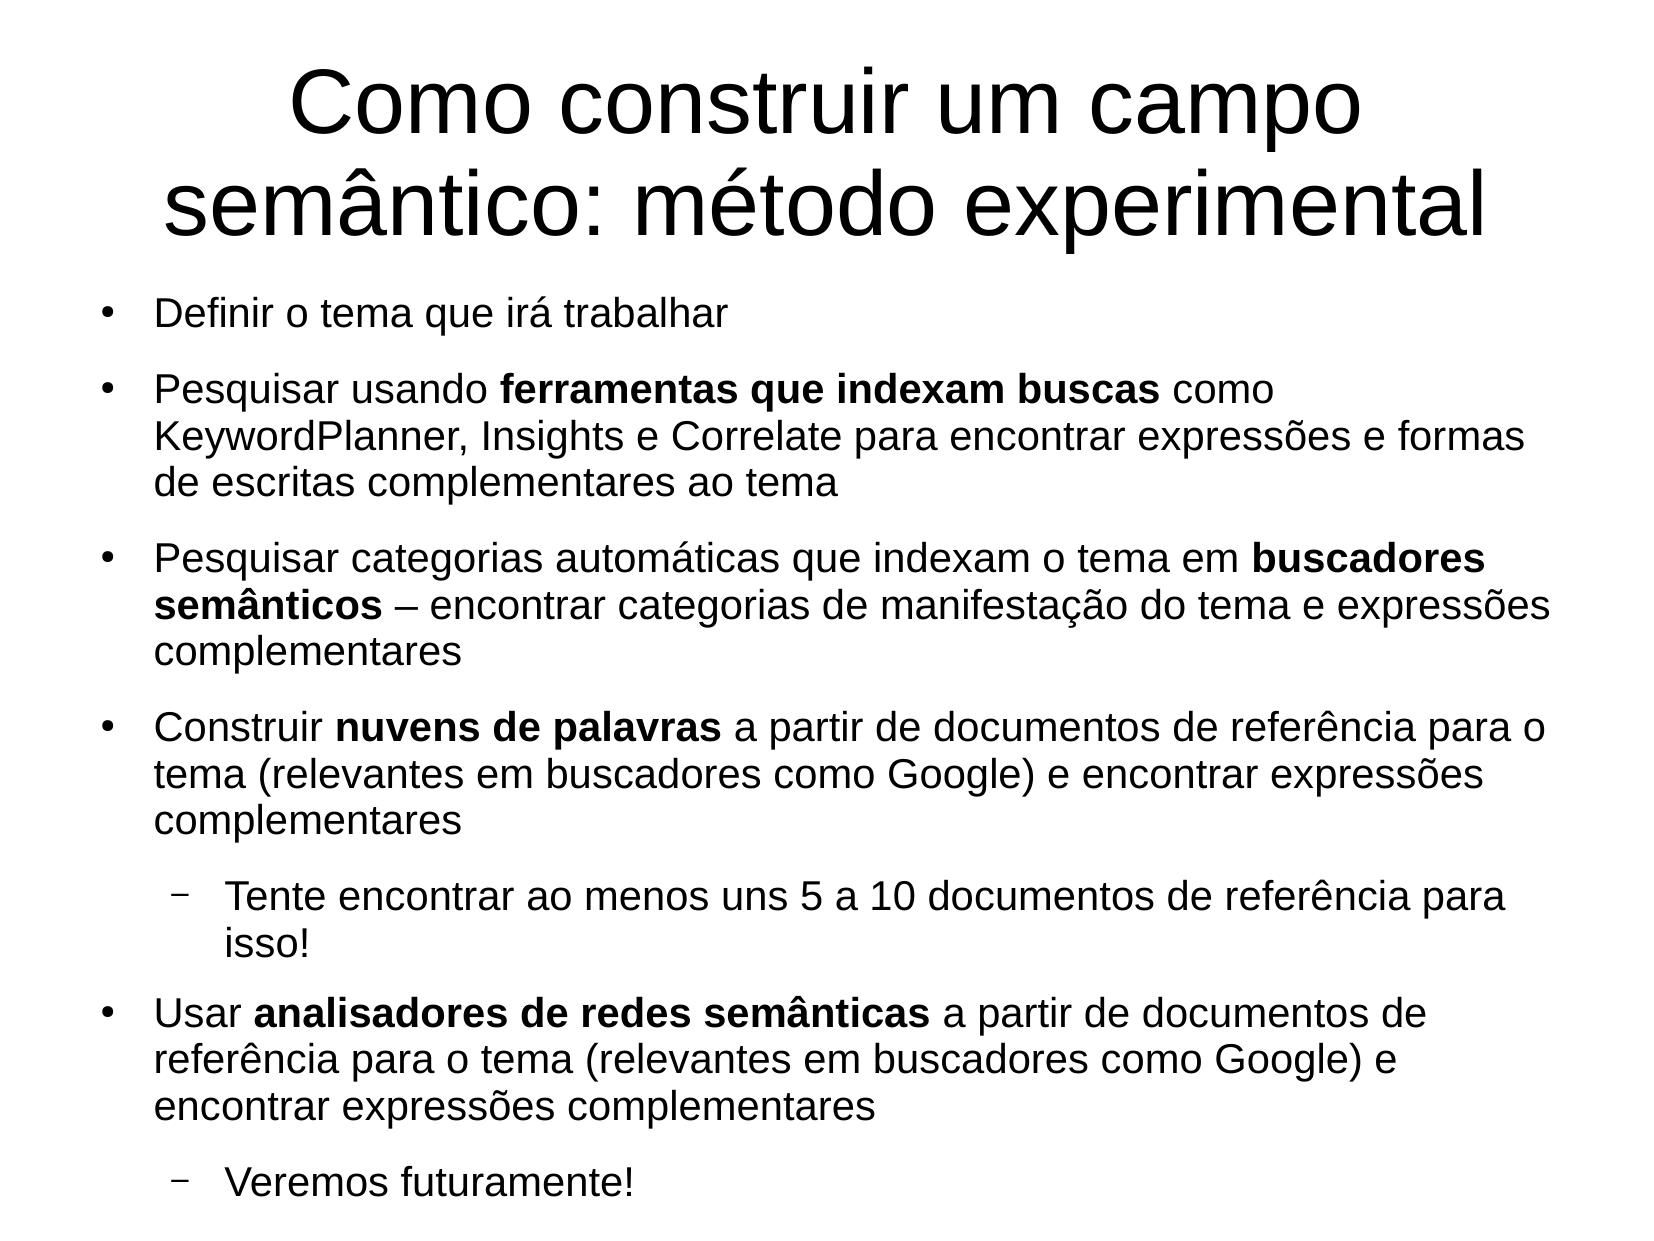

# Como construir um campo semântico: método experimental
Definir o tema que irá trabalhar
Pesquisar usando ferramentas que indexam buscas como KeywordPlanner, Insights e Correlate para encontrar expressões e formas de escritas complementares ao tema
Pesquisar categorias automáticas que indexam o tema em buscadores semânticos – encontrar categorias de manifestação do tema e expressões complementares
Construir nuvens de palavras a partir de documentos de referência para o tema (relevantes em buscadores como Google) e encontrar expressões complementares
Tente encontrar ao menos uns 5 a 10 documentos de referência para isso!
Usar analisadores de redes semânticas a partir de documentos de referência para o tema (relevantes em buscadores como Google) e encontrar expressões complementares
Veremos futuramente!